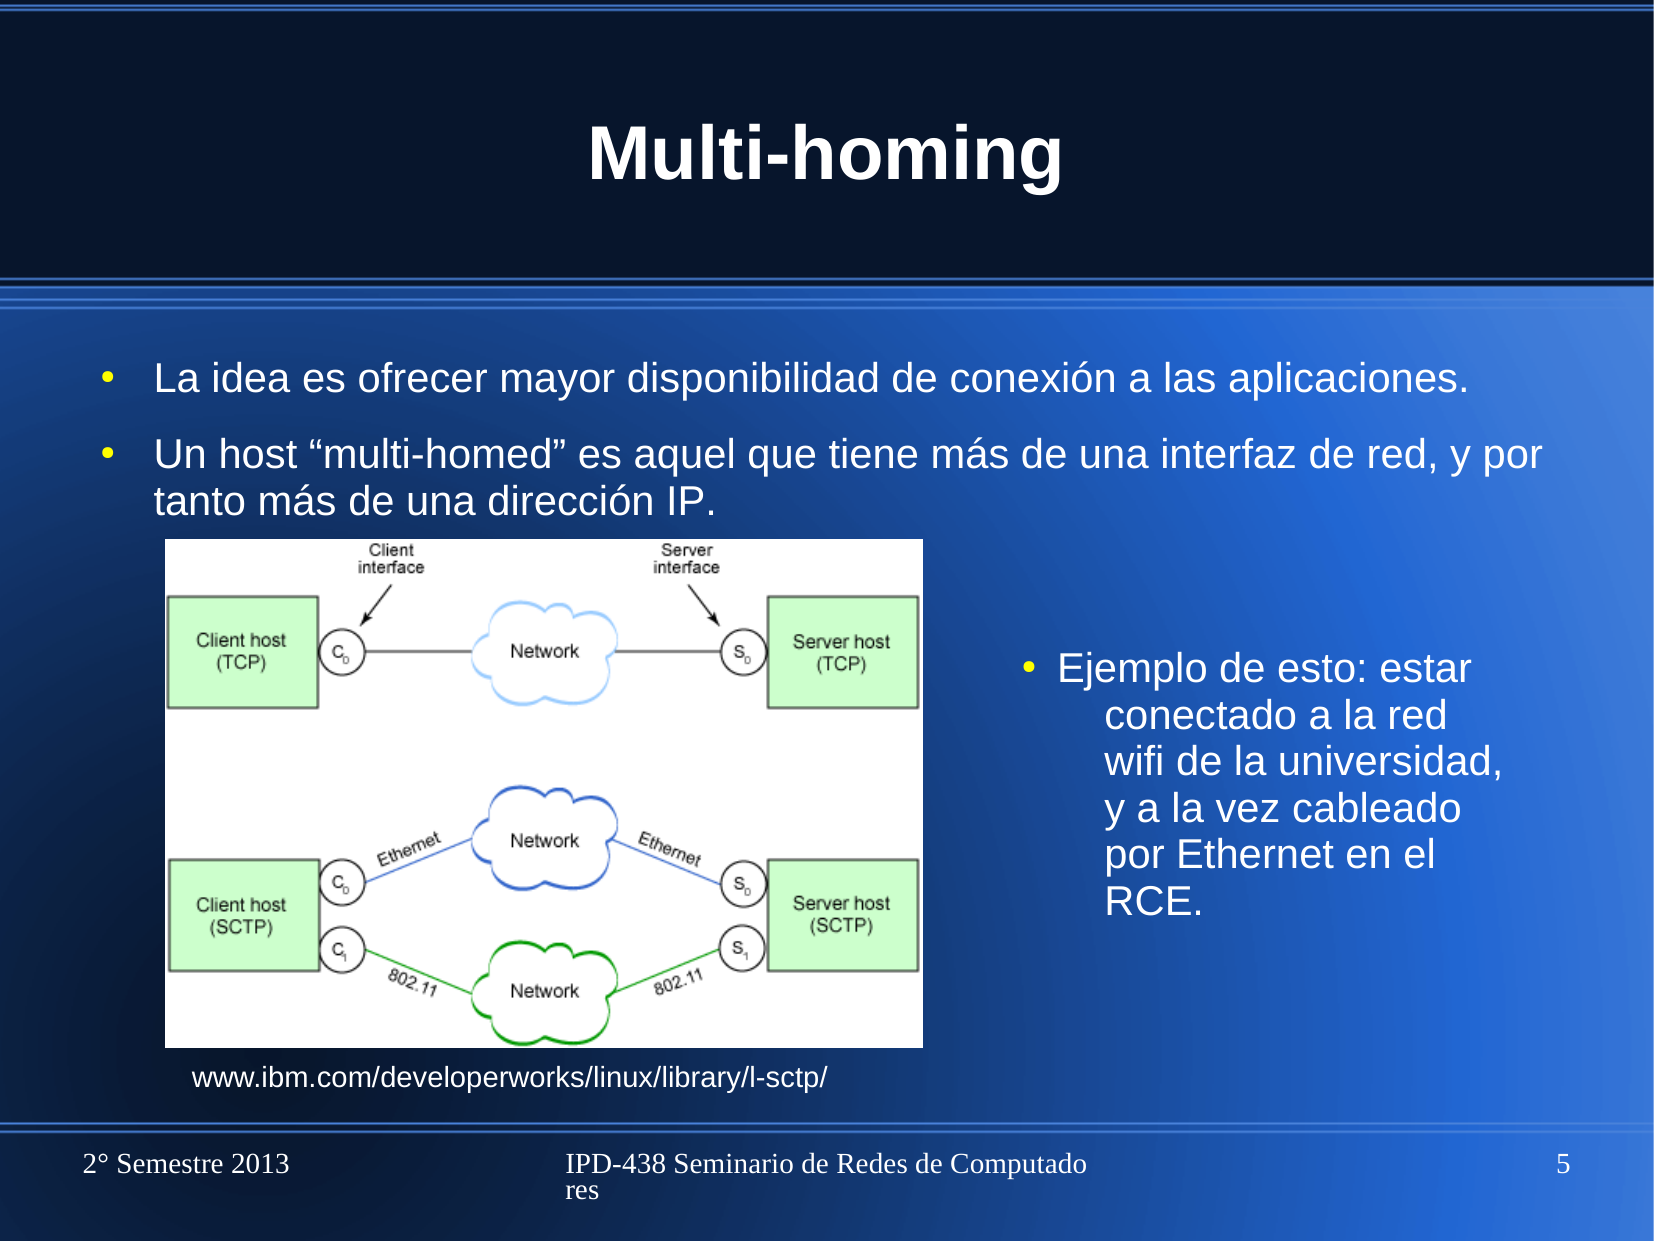

# Multi-homing
La idea es ofrecer mayor disponibilidad de conexión a las aplicaciones.
Un host “multi-homed” es aquel que tiene más de una interfaz de red, y por tanto más de una dirección IP.
Ejemplo de esto: estar conectado a la red wifi de la universidad, y a la vez cableado por Ethernet en el RCE.
www.ibm.com/developerworks/linux/library/l-sctp/
2° Semestre 2013
IPD-438 Seminario de Redes de Computadores
5